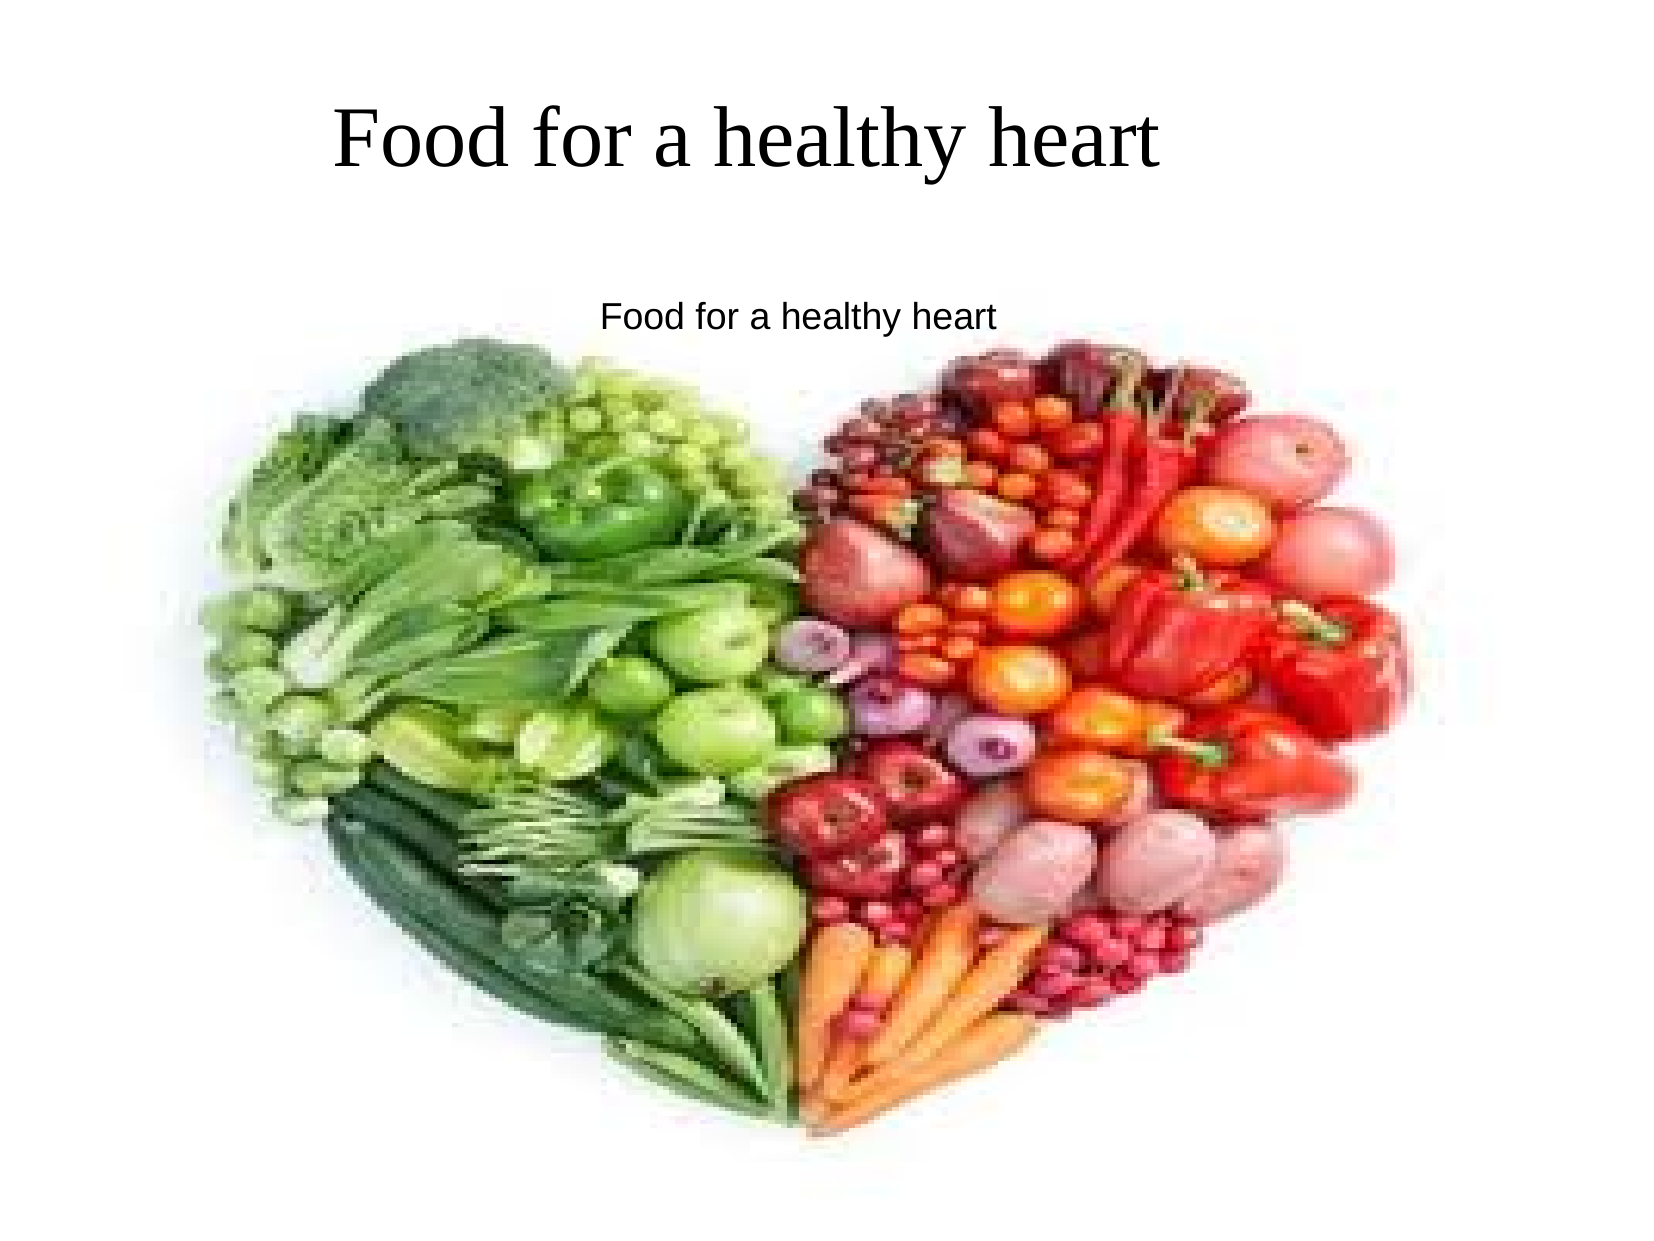

# Food for a healthy heart
Food for a healthy heart